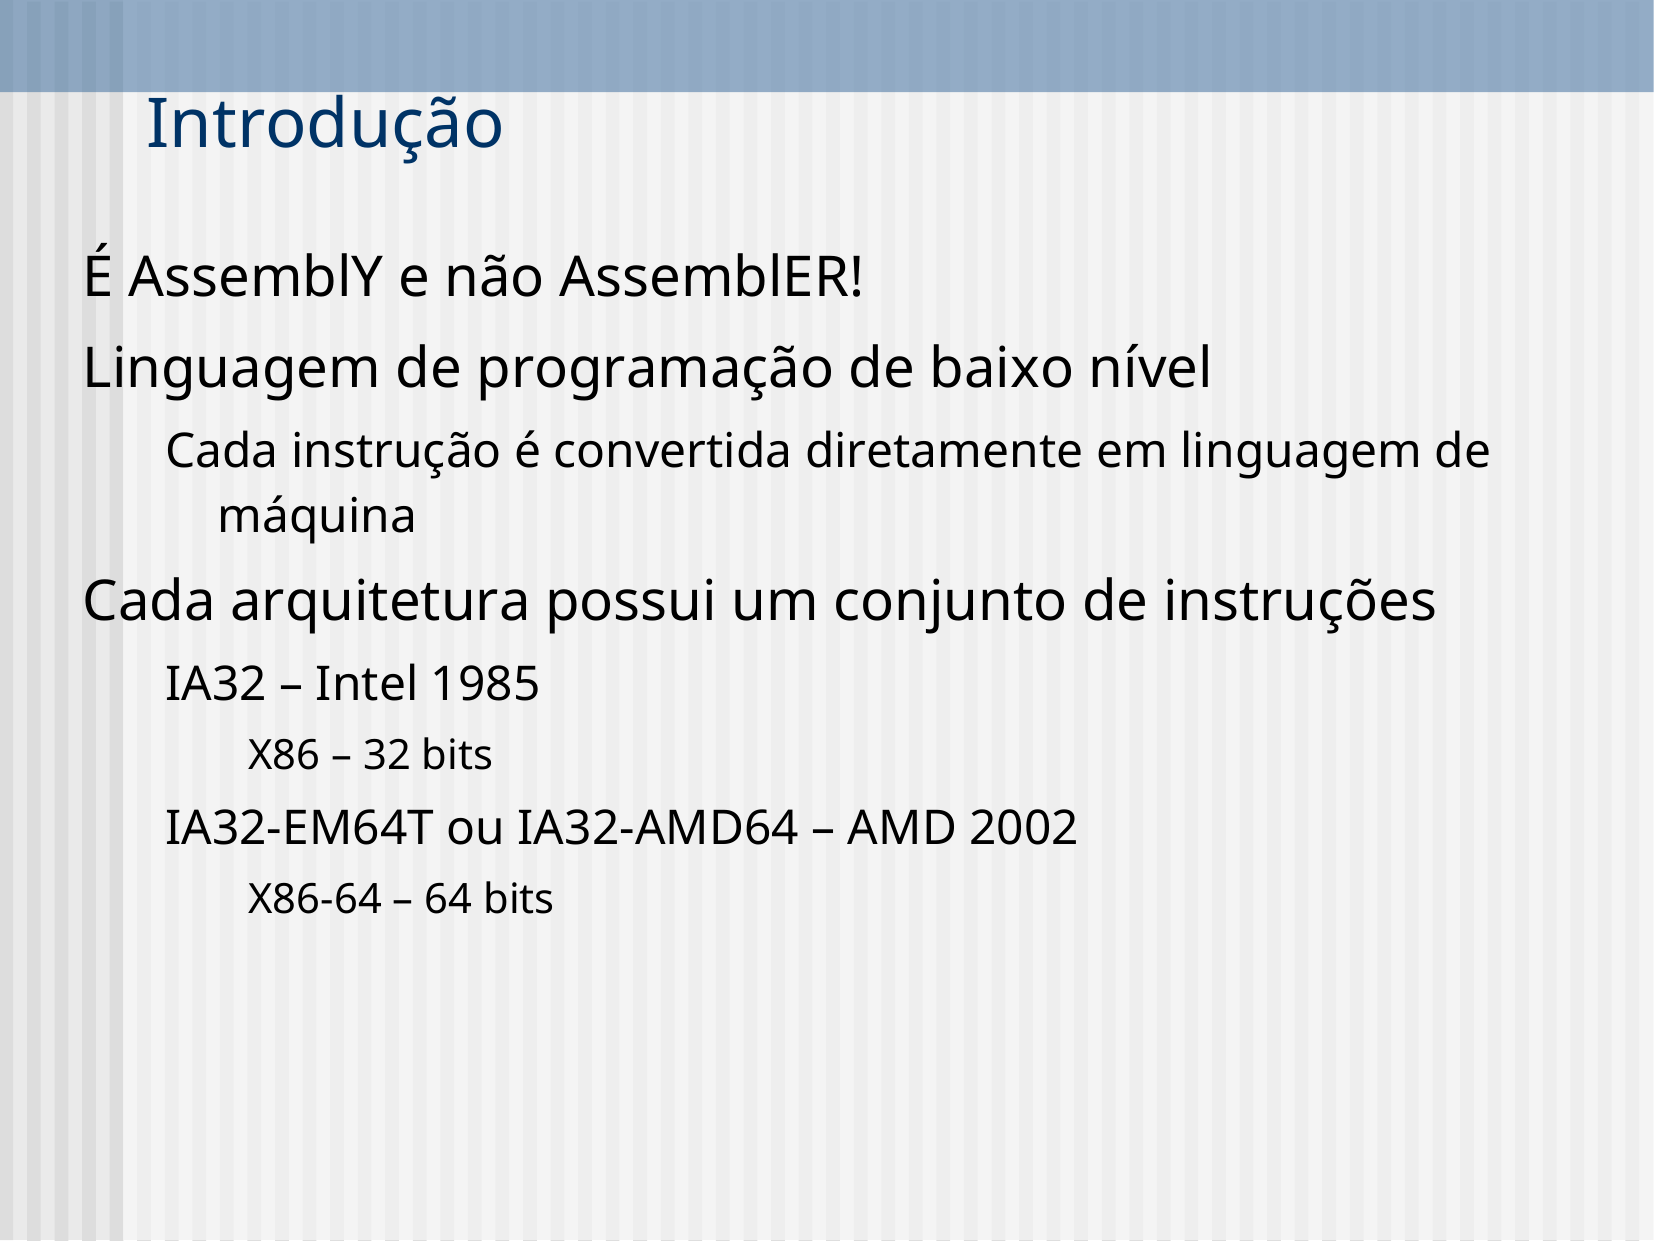

# Introdução
É AssemblY e não AssemblER!
Linguagem de programação de baixo nível
Cada instrução é convertida diretamente em linguagem de máquina
Cada arquitetura possui um conjunto de instruções
IA32 – Intel 1985
X86 – 32 bits
IA32-EM64T ou IA32-AMD64 – AMD 2002
X86-64 – 64 bits